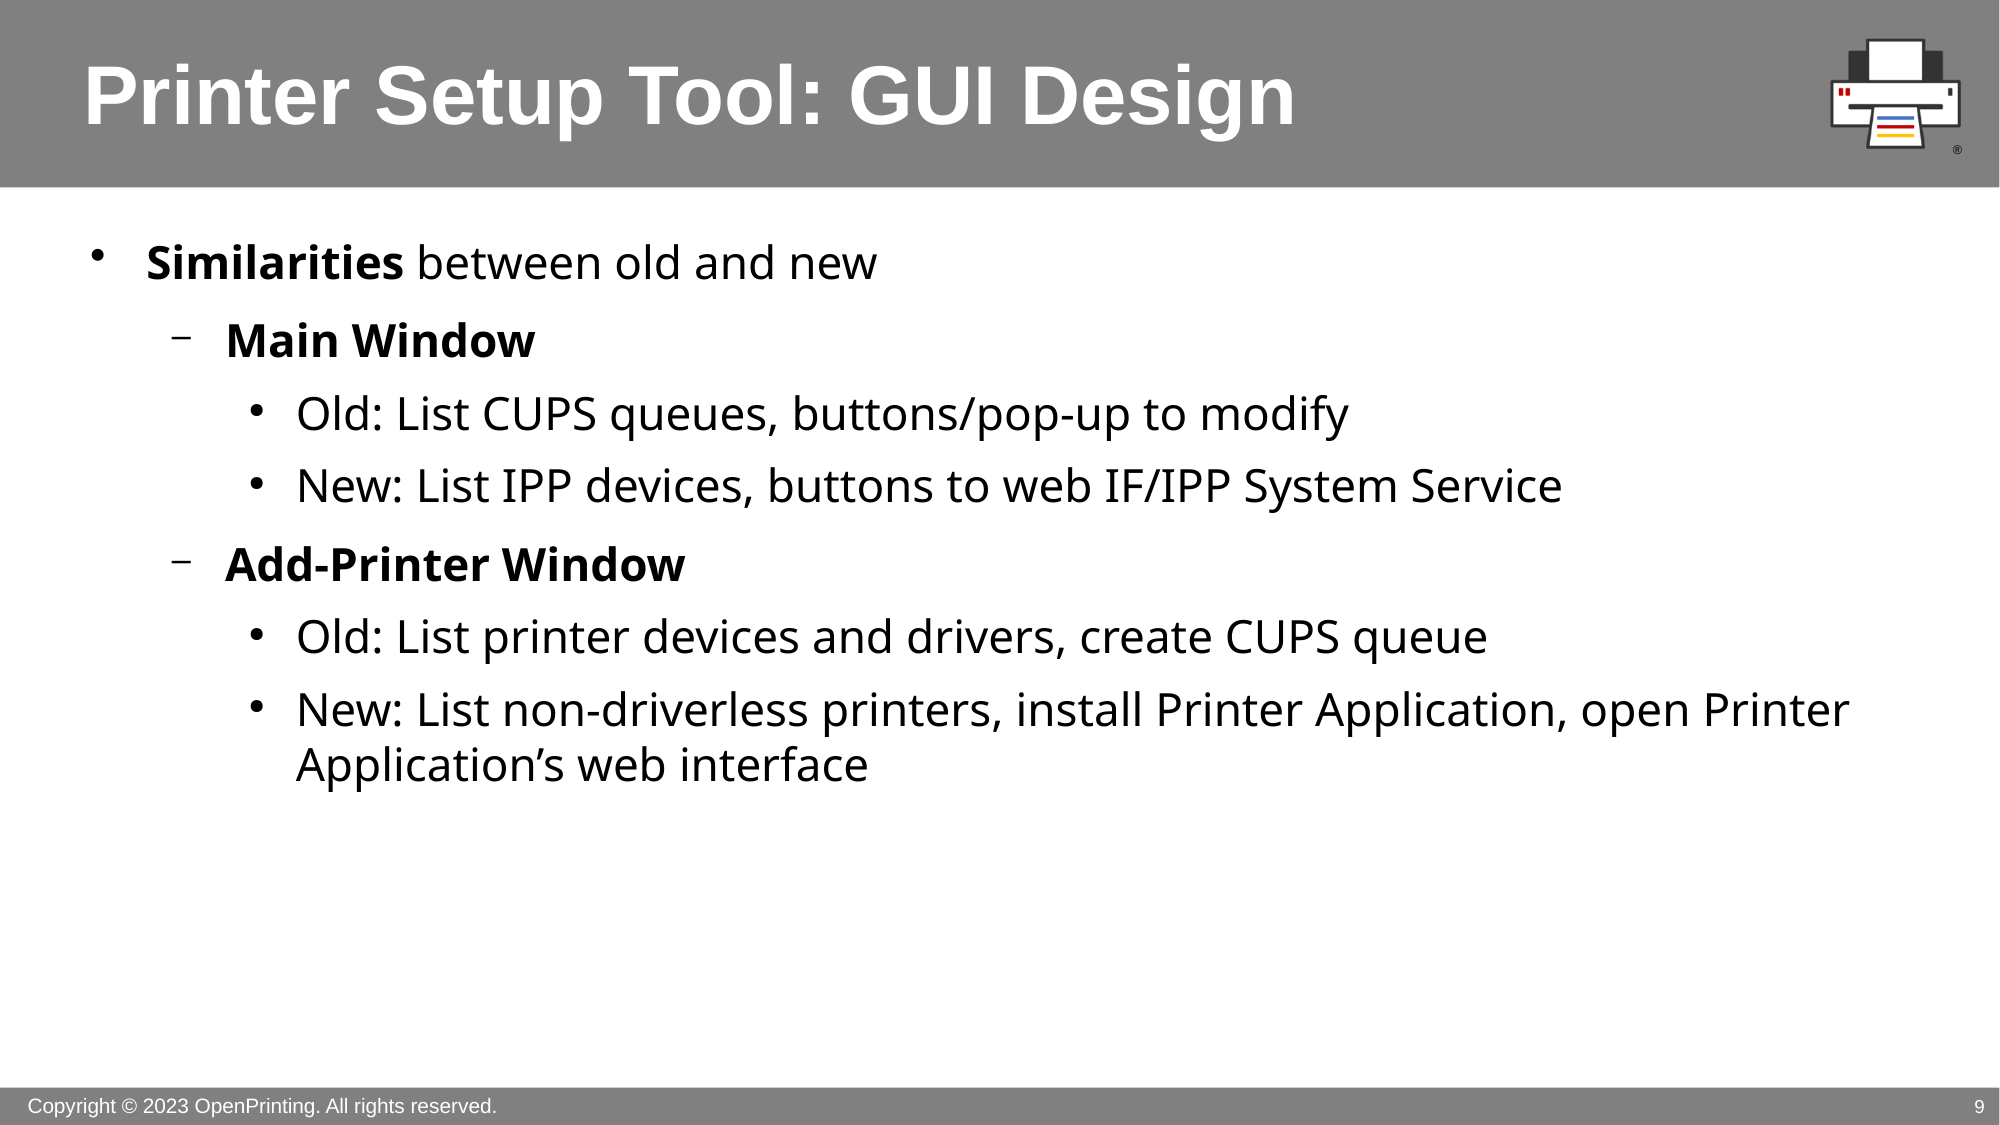

Printer Setup Tool: GUI Design
# Similarities between old and new
Main Window
Old: List CUPS queues, buttons/pop-up to modify
New: List IPP devices, buttons to web IF/IPP System Service
Add-Printer Window
Old: List printer devices and drivers, create CUPS queue
New: List non-driverless printers, install Printer Application, open Printer Application’s web interface